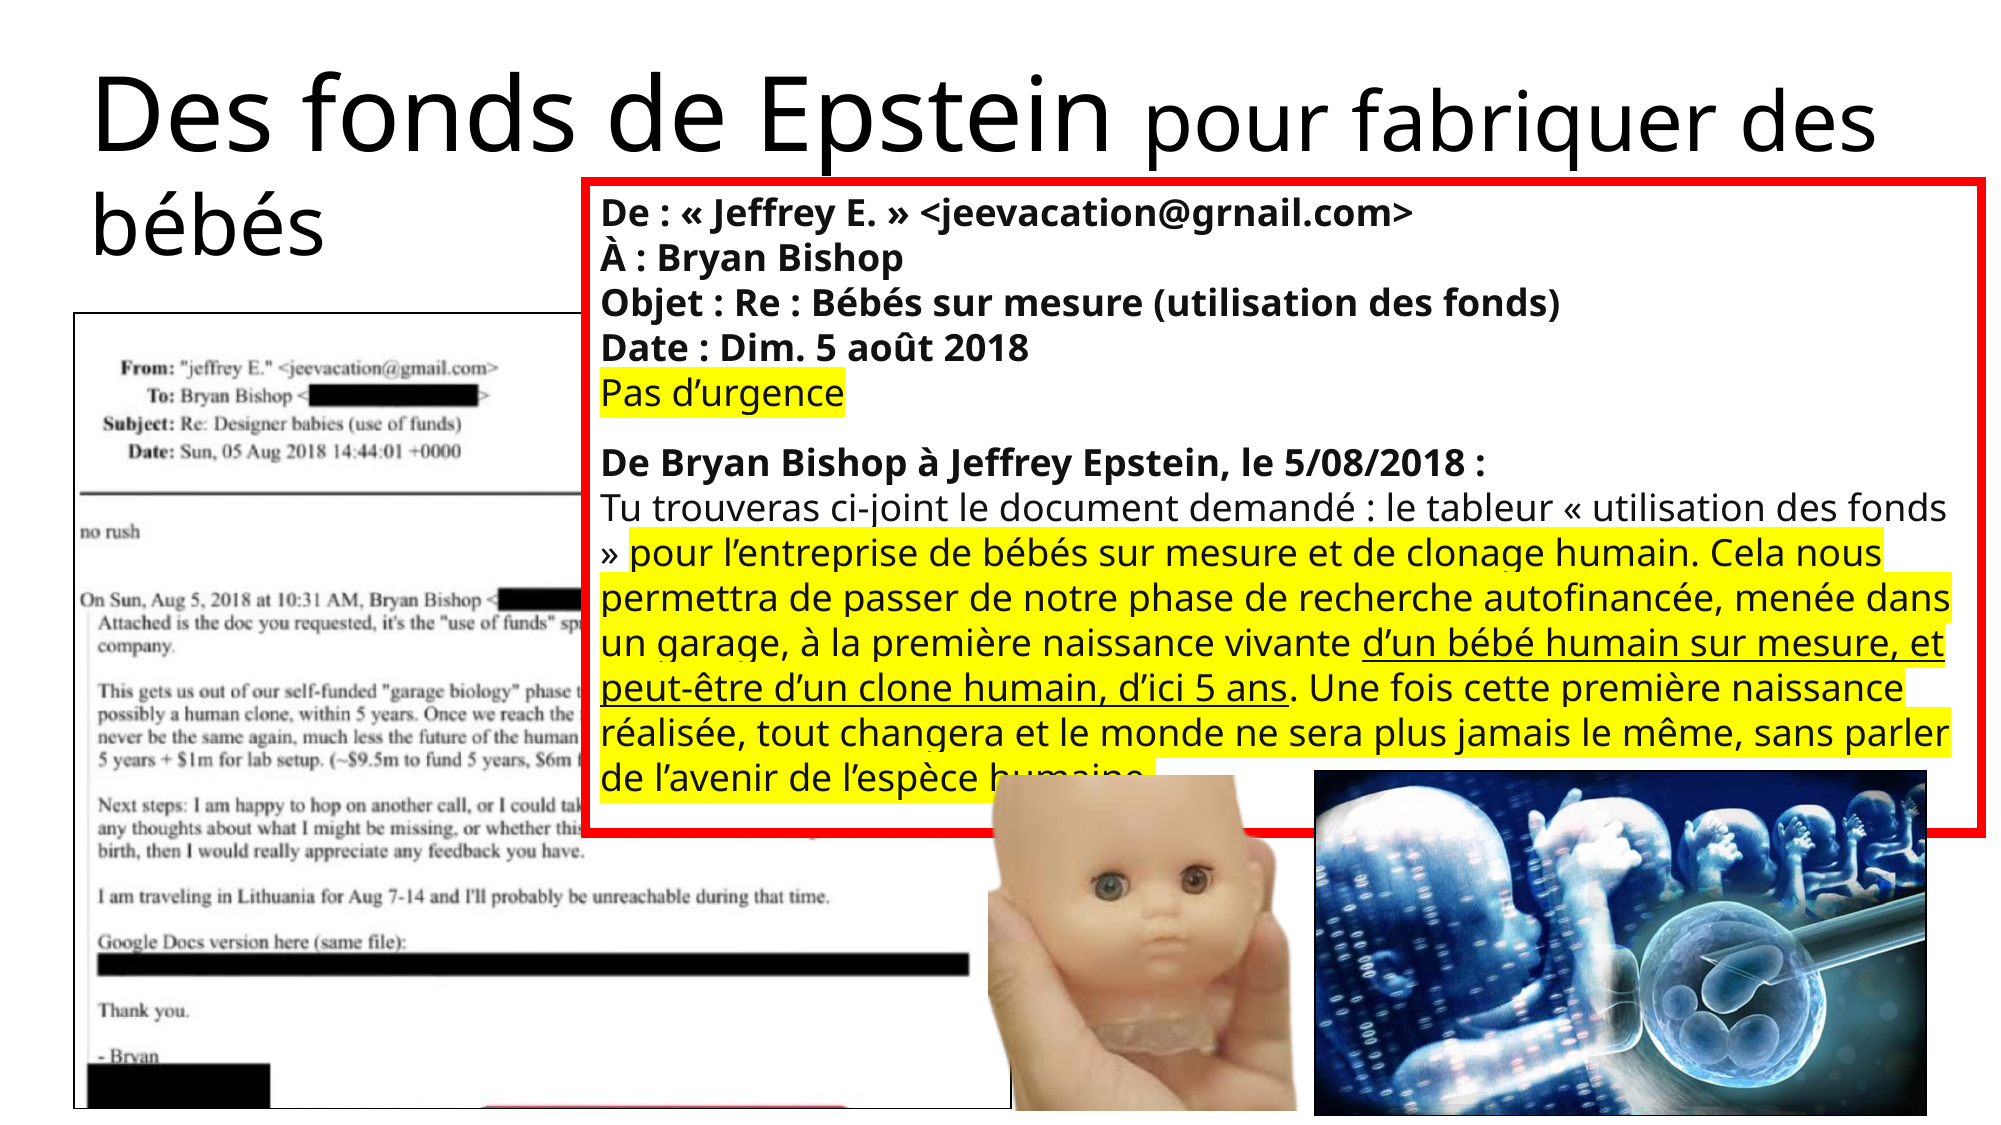

Des fonds de Epstein pour fabriquer des bébés
sur mesure …
De : « Jeffrey E. » <jeevacation@grnail.com>
À : Bryan Bishop
Objet : Re : Bébés sur mesure (utilisation des fonds)
Date : Dim. 5 août 2018
Pas d’urgence
De Bryan Bishop à Jeffrey Epstein, le 5/08/2018 :
Tu trouveras ci-joint le document demandé : le tableur « utilisation des fonds » pour l’entreprise de bébés sur mesure et de clonage humain. Cela nous permettra de passer de notre phase de recherche autofinancée, menée dans un garage, à la première naissance vivante d’un bébé humain sur mesure, et peut-être d’un clone humain, d’ici 5 ans. Une fois cette première naissance réalisée, tout changera et le monde ne sera plus jamais le même, sans parler de l’avenir de l’espèce humaine.